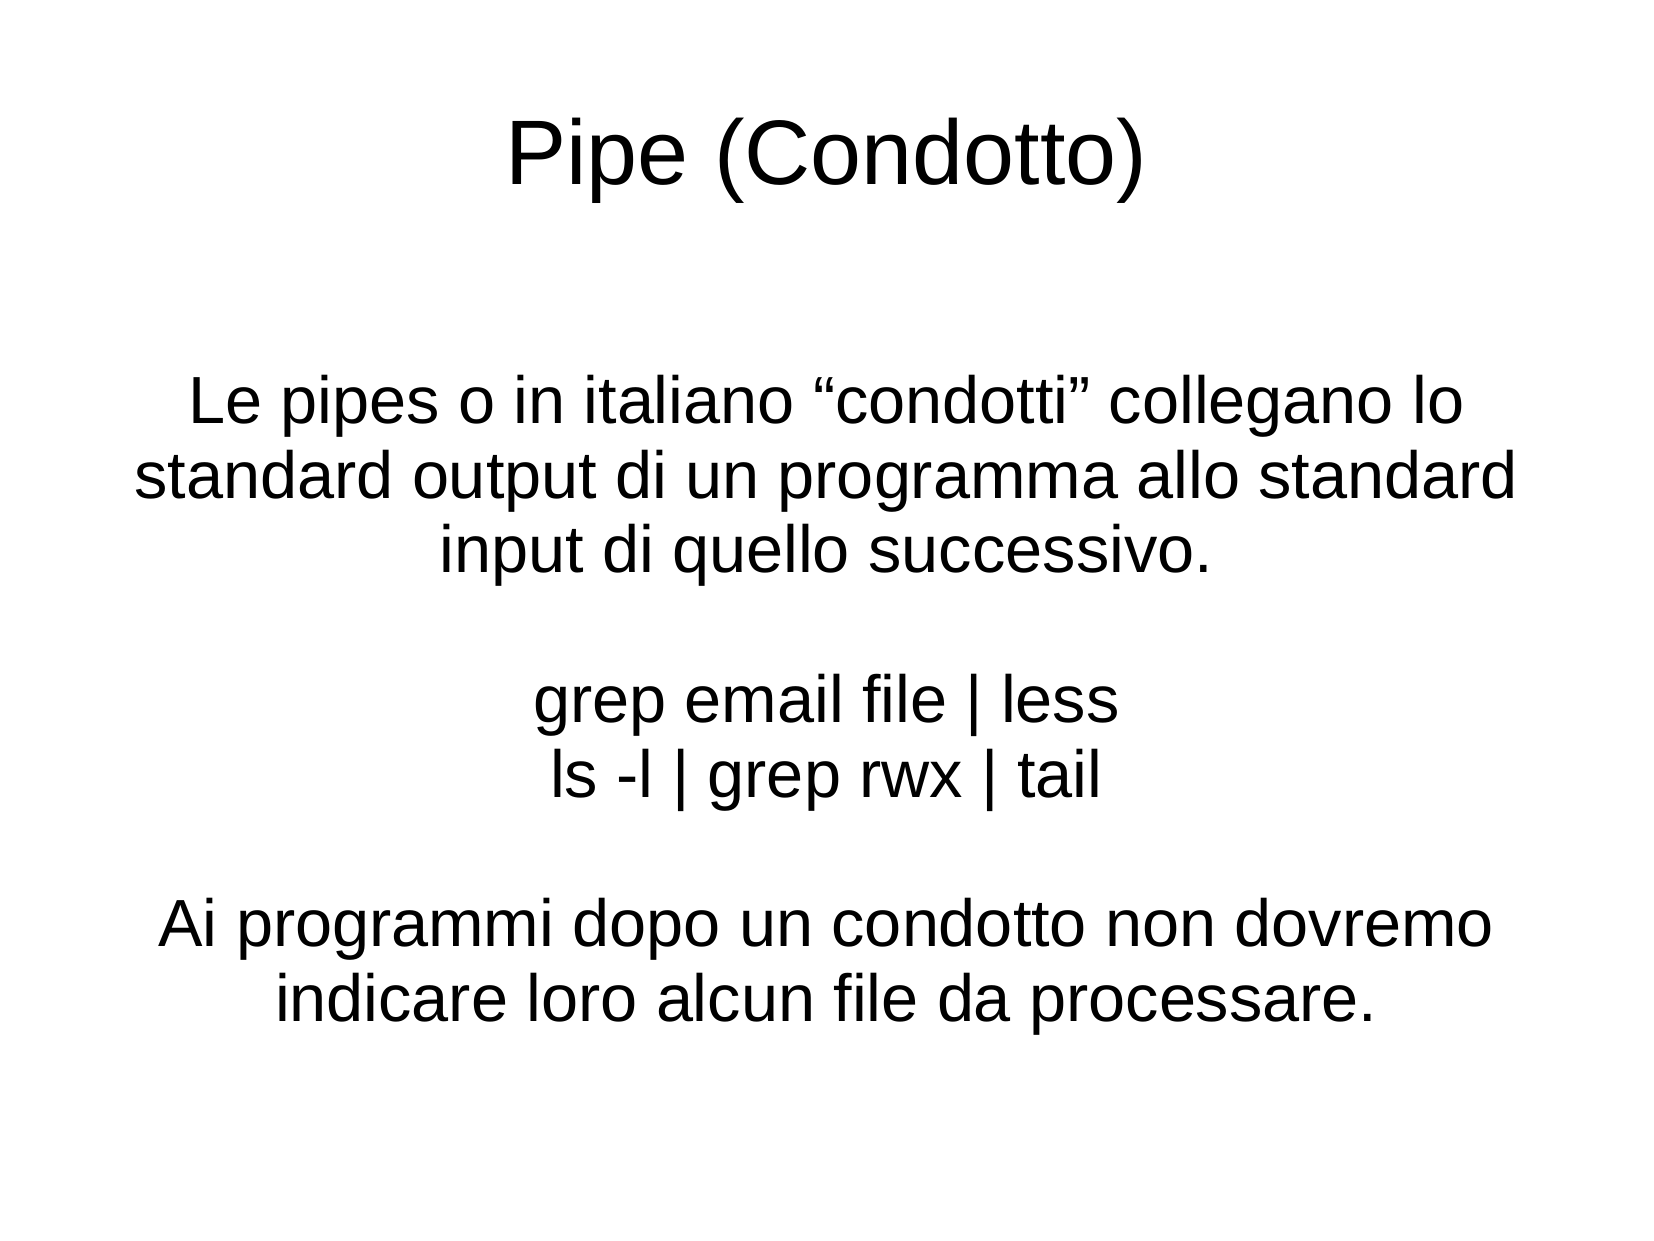

# Pipe (Condotto)
Le pipes o in italiano “condotti” collegano lo standard output di un programma allo standard input di quello successivo.
grep email file | less
ls -l | grep rwx | tail
Ai programmi dopo un condotto non dovremo indicare loro alcun file da processare.